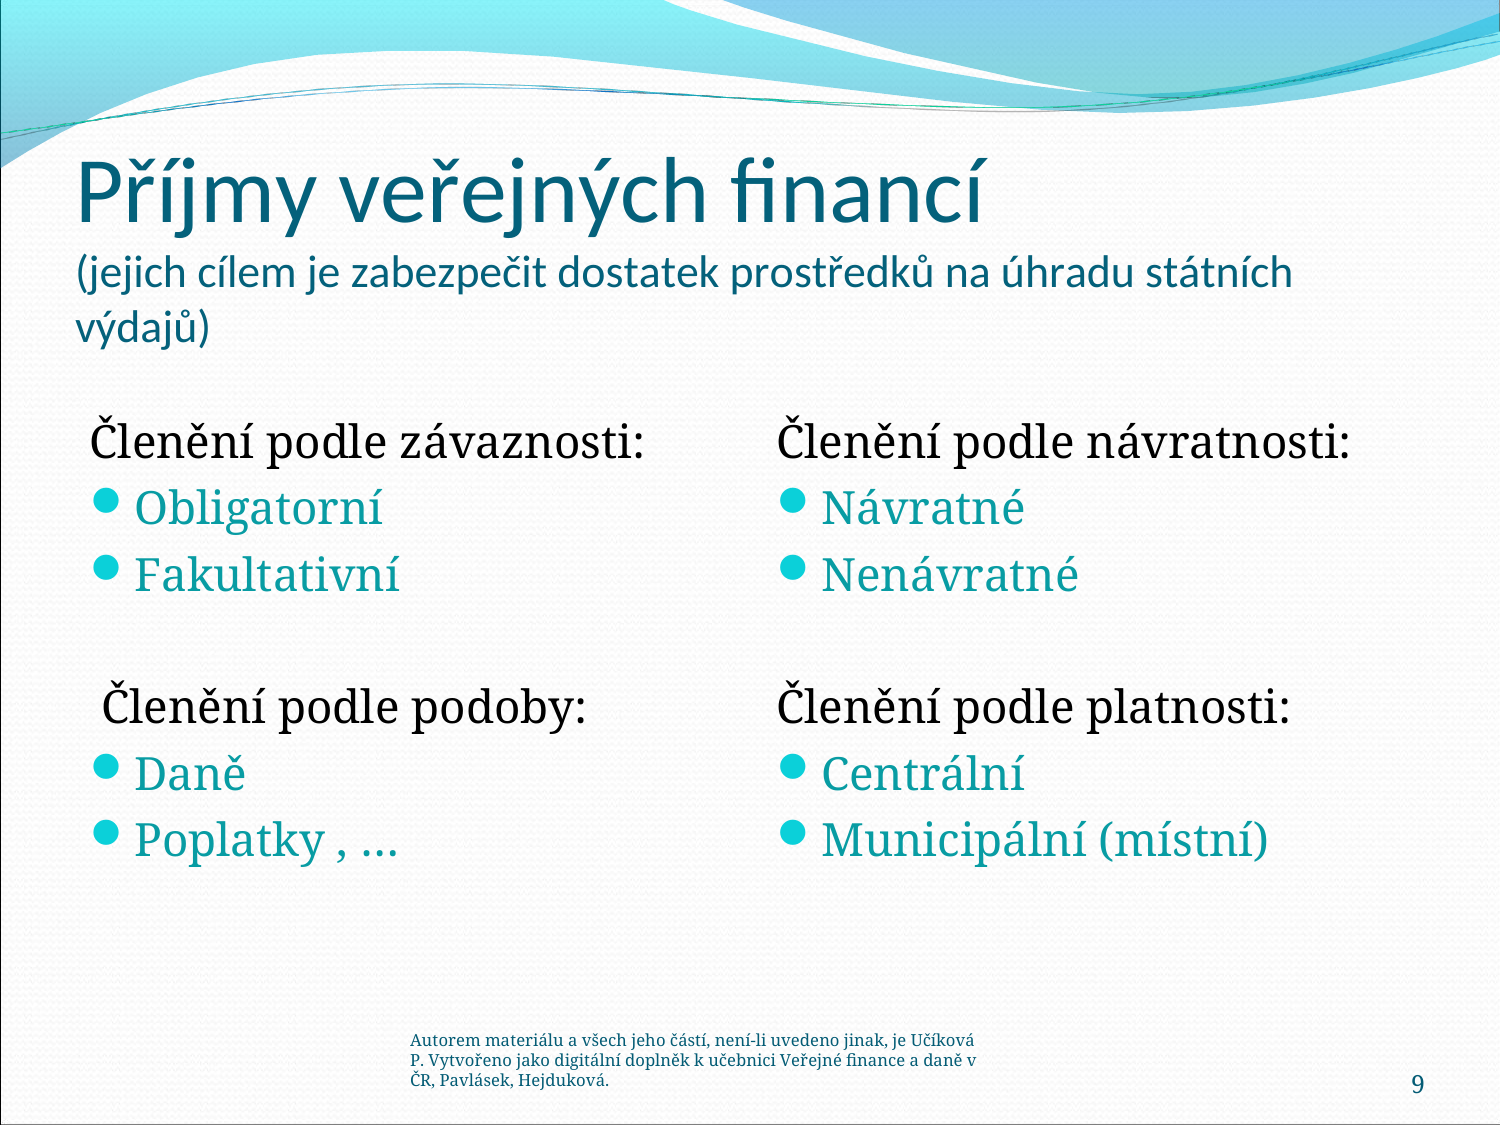

# Příjmy veřejných financí (jejich cílem je zabezpečit dostatek prostředků na úhradu státních výdajů)
Členění podle závaznosti:
Obligatorní
Fakultativní
 Členění podle podoby:
Daně
Poplatky , …
Členění podle návratnosti:
Návratné
Nenávratné
Členění podle platnosti:
Centrální
Municipální (místní)
Autorem materiálu a všech jeho částí, není-li uvedeno jinak, je Učíková P. Vytvořeno jako digitální doplněk k učebnici Veřejné finance a daně v ČR, Pavlásek, Hejduková.